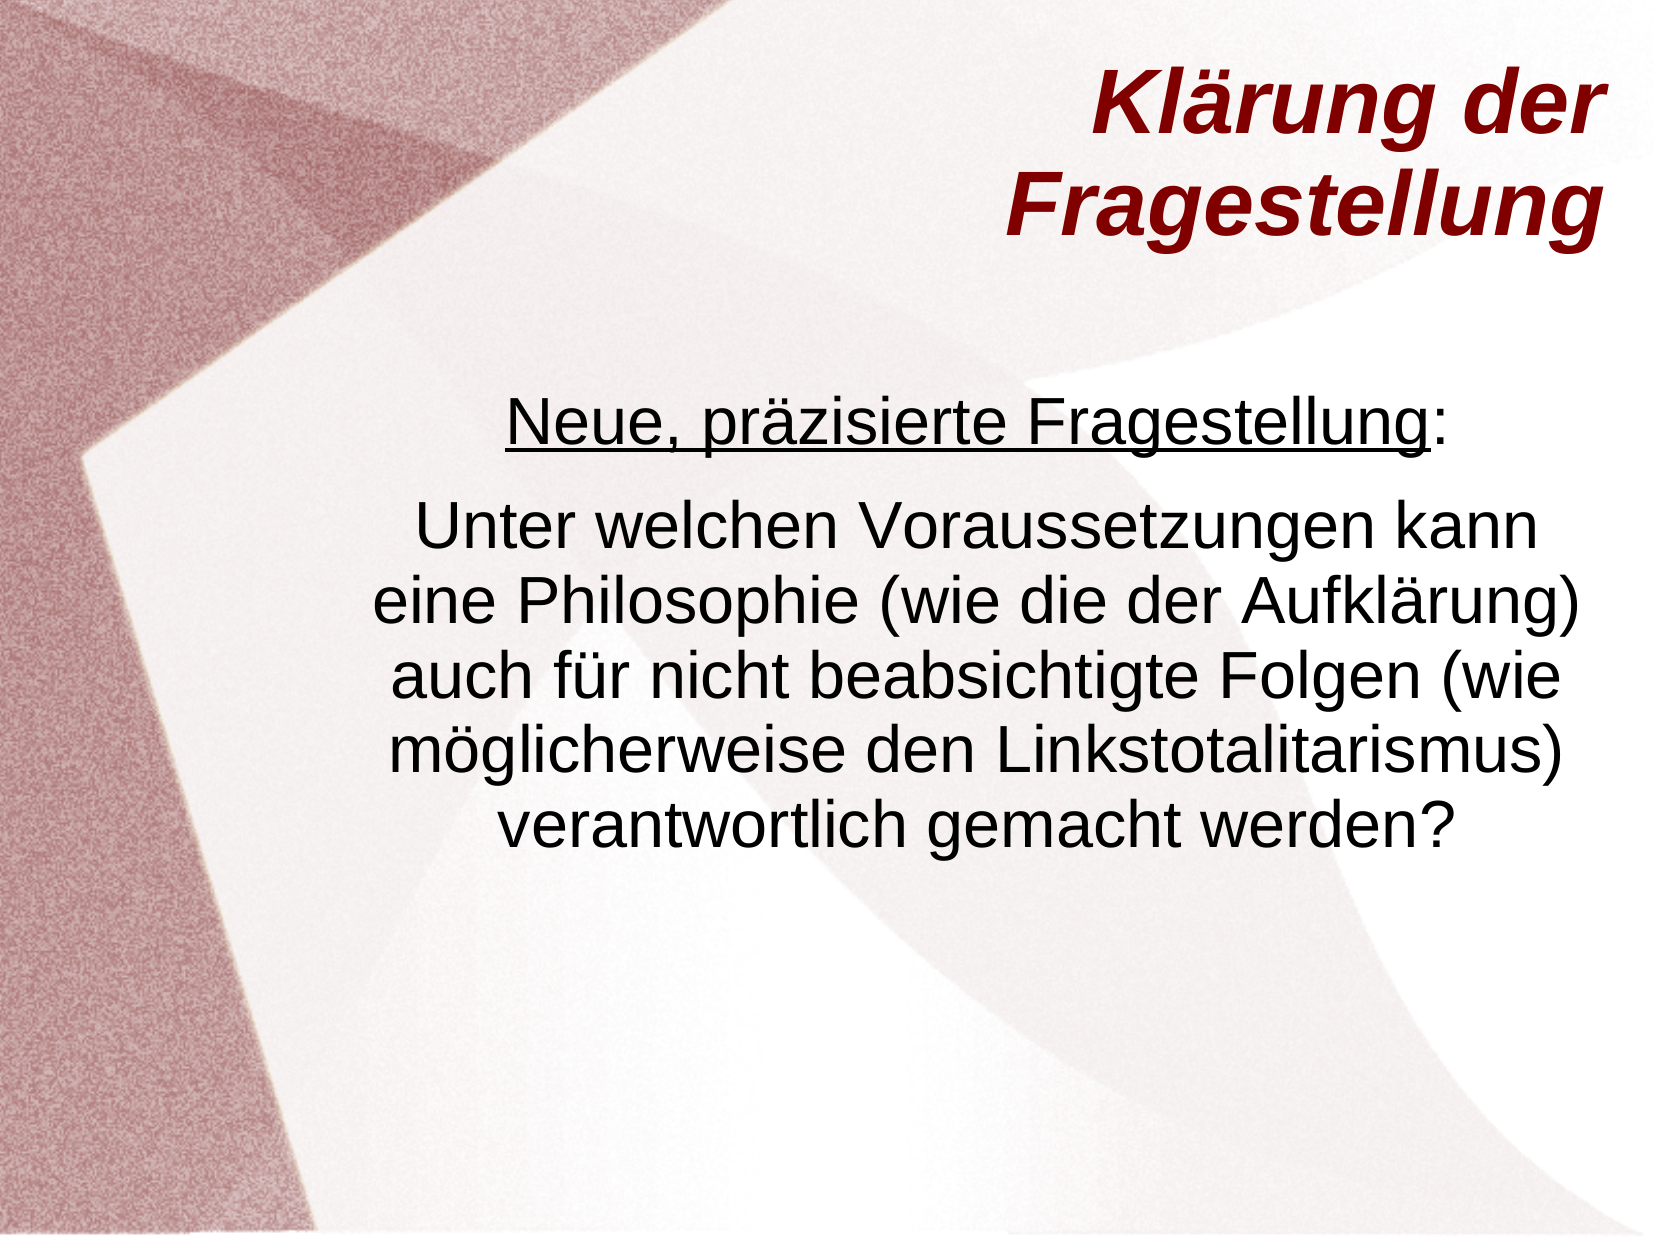

# Klärung der Fragestellung
Neue, präzisierte Fragestellung:
Unter welchen Voraussetzungen kann eine Philosophie (wie die der Aufklärung) auch für nicht beabsichtigte Folgen (wie möglicherweise den Linkstotalitarismus) verantwortlich gemacht werden?